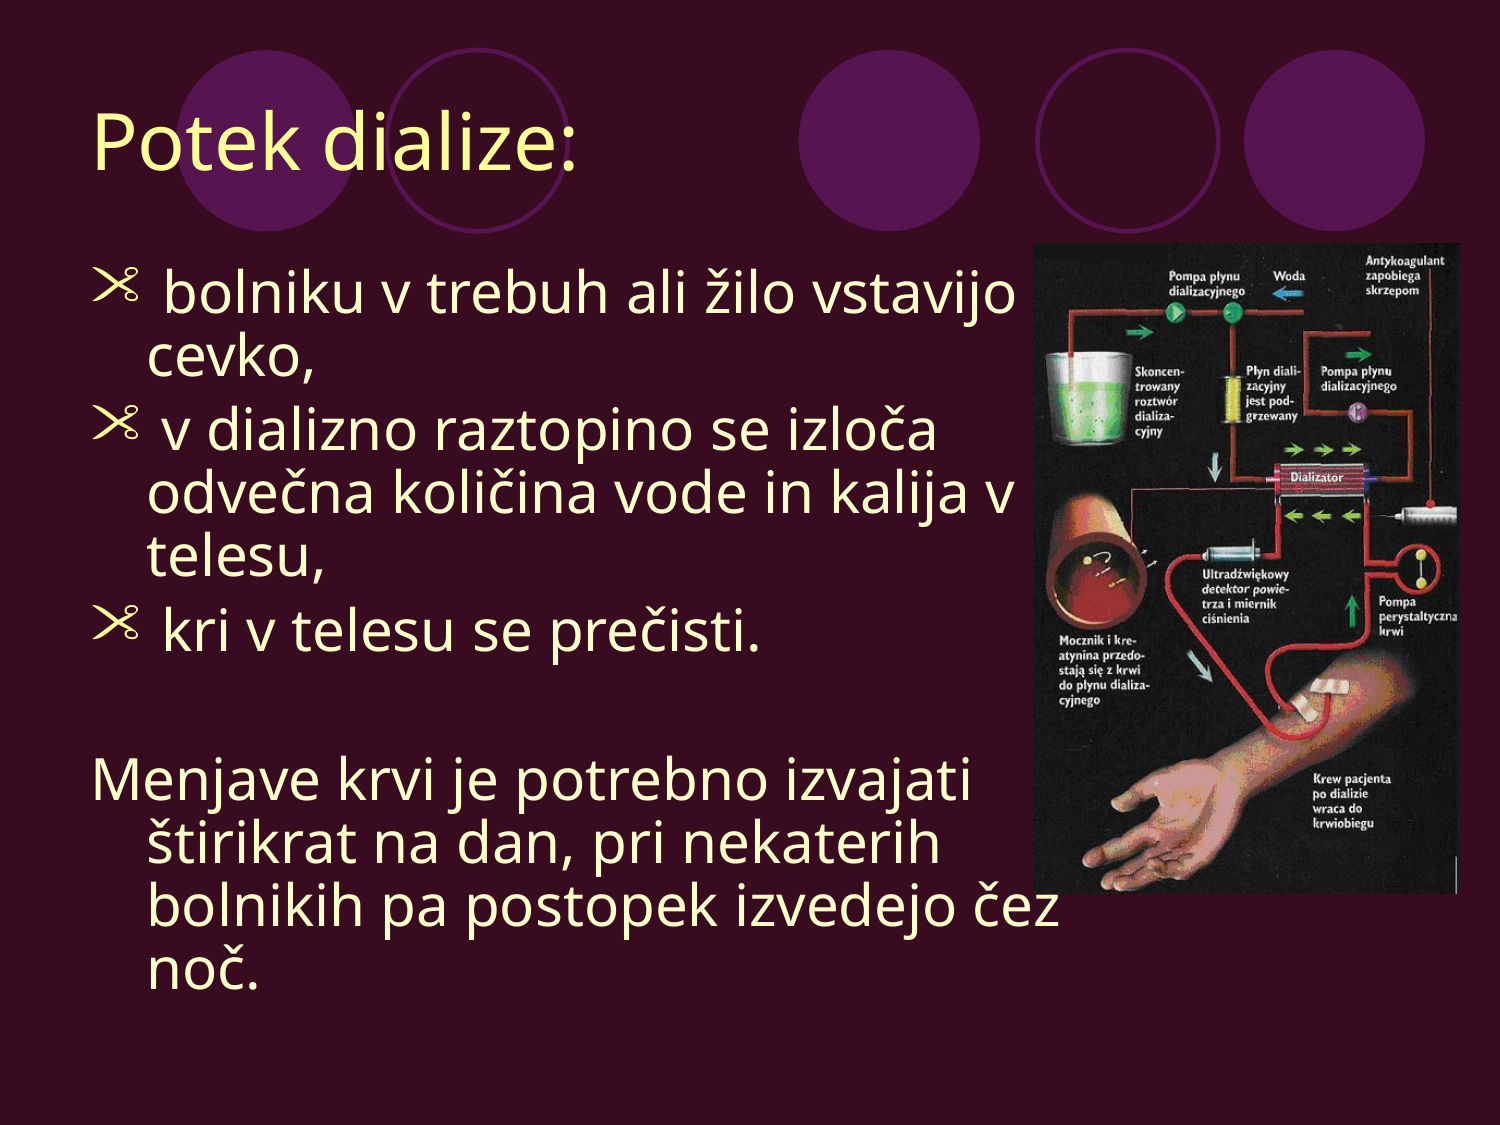

# Potek dialize:
 bolniku v trebuh ali žilo vstavijo cevko,
 v dializno raztopino se izloča odvečna količina vode in kalija v telesu,
 kri v telesu se prečisti.
Menjave krvi je potrebno izvajati štirikrat na dan, pri nekaterih bolnikih pa postopek izvedejo čez noč.